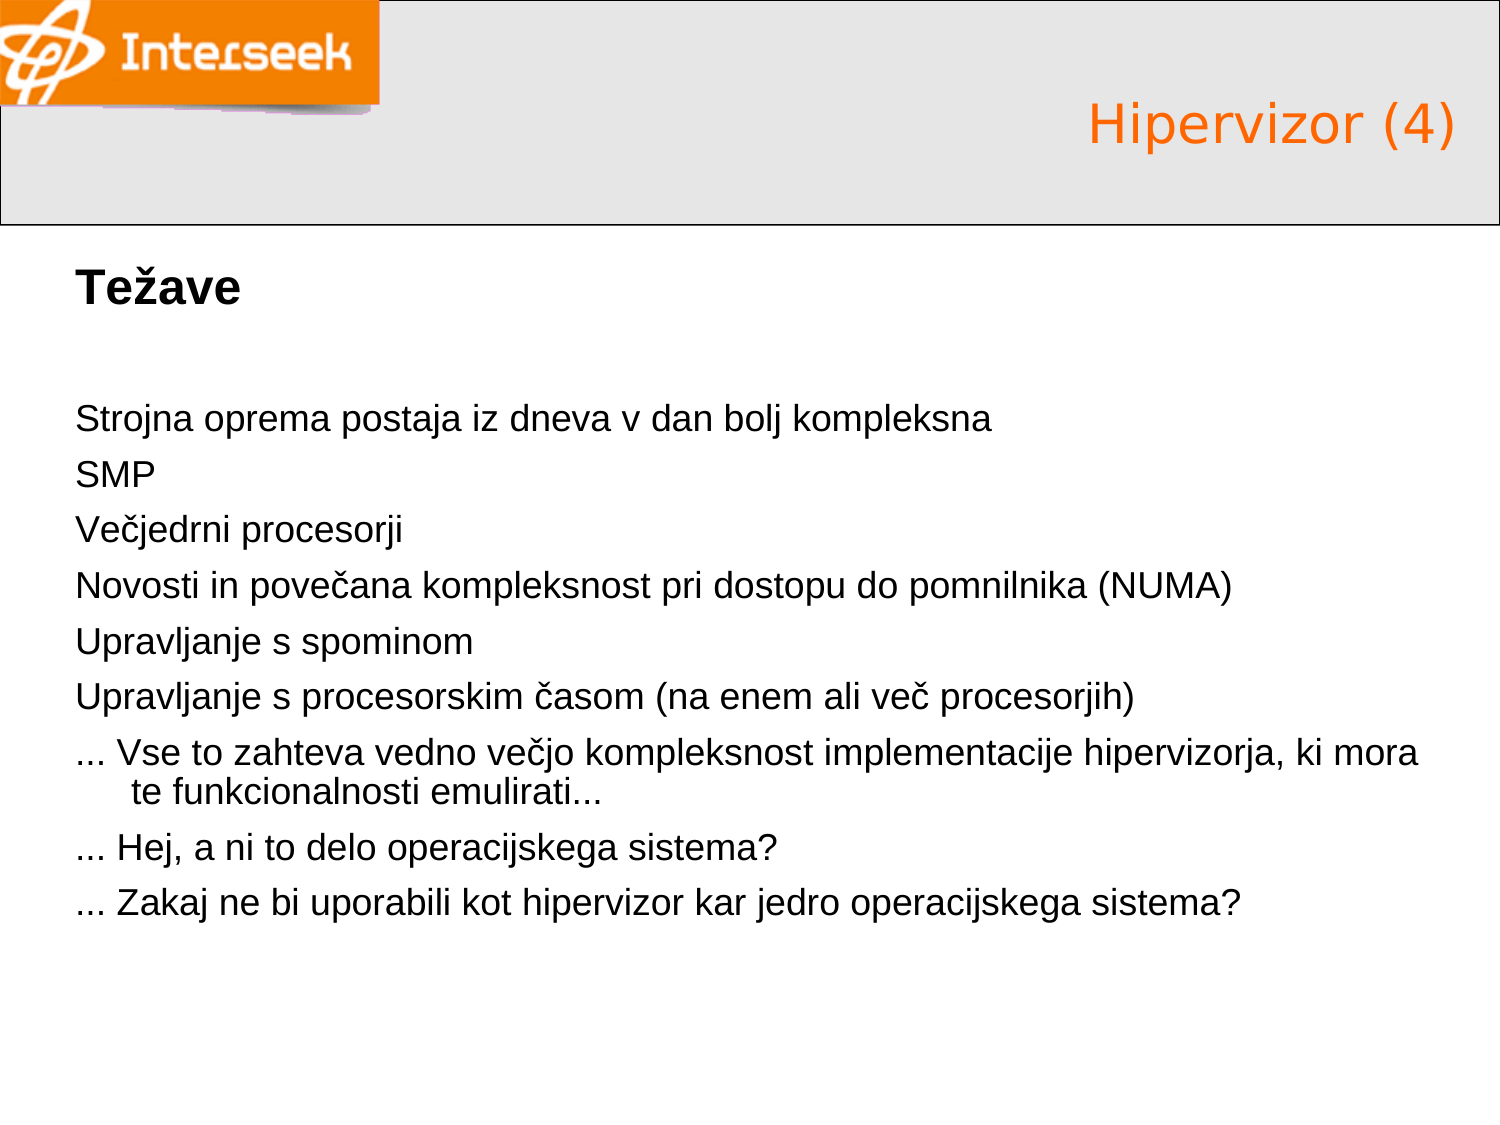

# Hipervizor (4)
Težave
Strojna oprema postaja iz dneva v dan bolj kompleksna
SMP
Večjedrni procesorji
Novosti in povečana kompleksnost pri dostopu do pomnilnika (NUMA)
Upravljanje s spominom
Upravljanje s procesorskim časom (na enem ali več procesorjih)
... Vse to zahteva vedno večjo kompleksnost implementacije hipervizorja, ki mora te funkcionalnosti emulirati...
... Hej, a ni to delo operacijskega sistema?
... Zakaj ne bi uporabili kot hipervizor kar jedro operacijskega sistema?